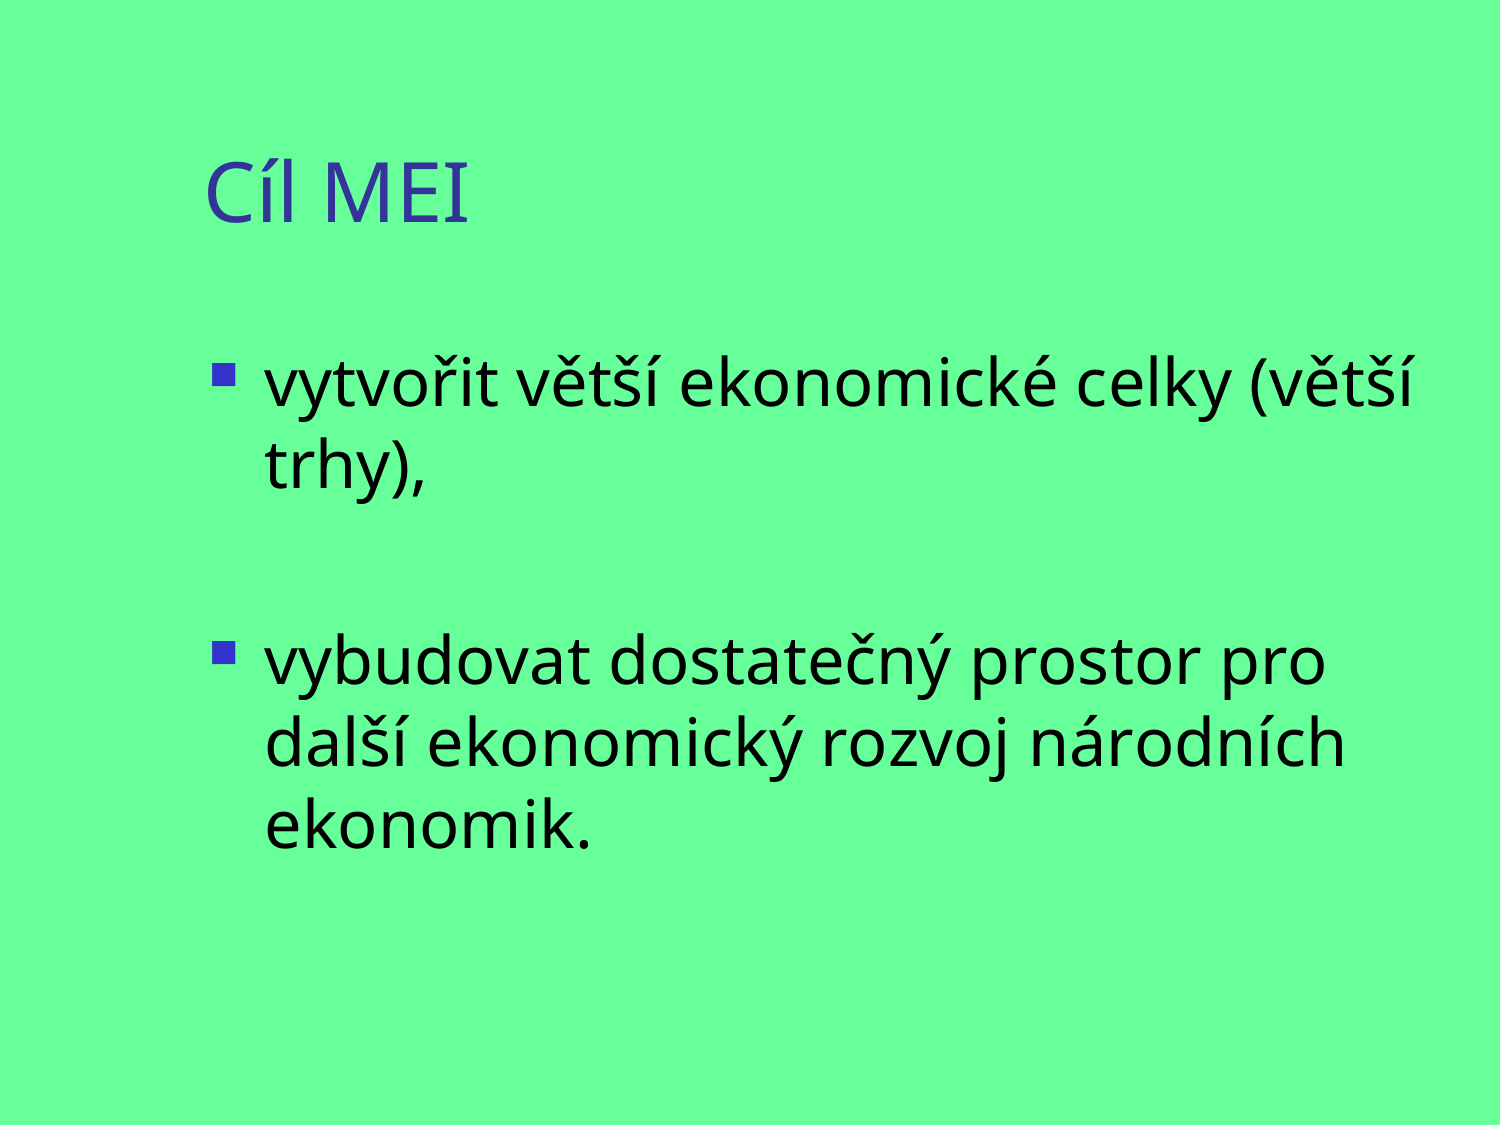

# Cíl MEI
vytvořit větší ekonomické celky (větší trhy),
vybudovat dostatečný prostor pro další ekonomický rozvoj národních ekonomik.